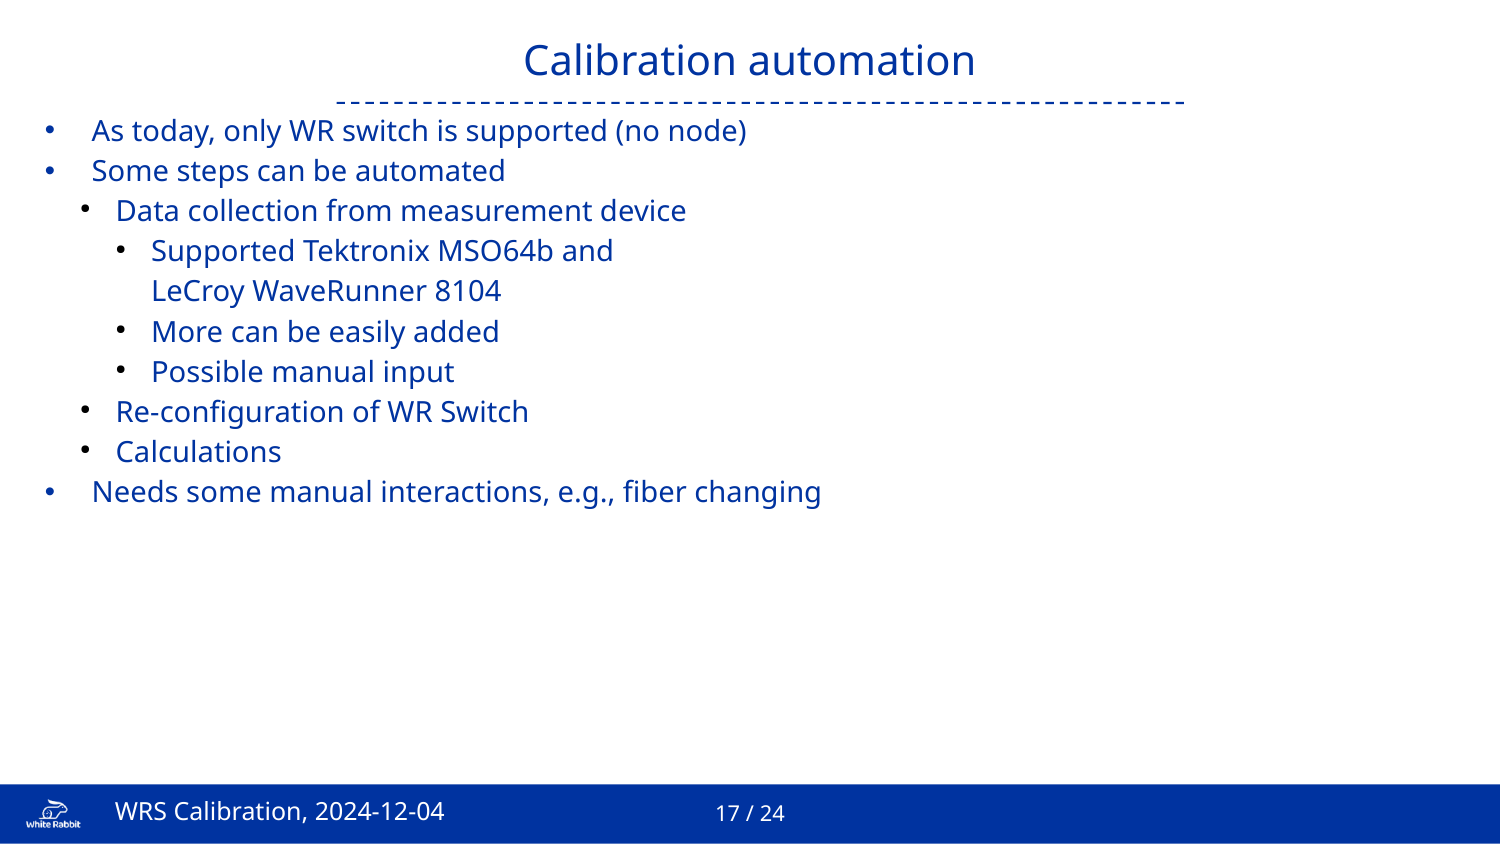

# Calibration automation
As today, only WR switch is supported (no node)
Some steps can be automated
Data collection from measurement device
Supported Tektronix MSO64b and
LeCroy WaveRunner 8104
More can be easily added
Possible manual input
Re-configuration of WR Switch
Calculations
Needs some manual interactions, e.g., fiber changing
WRS Calibration, 2024-12-04